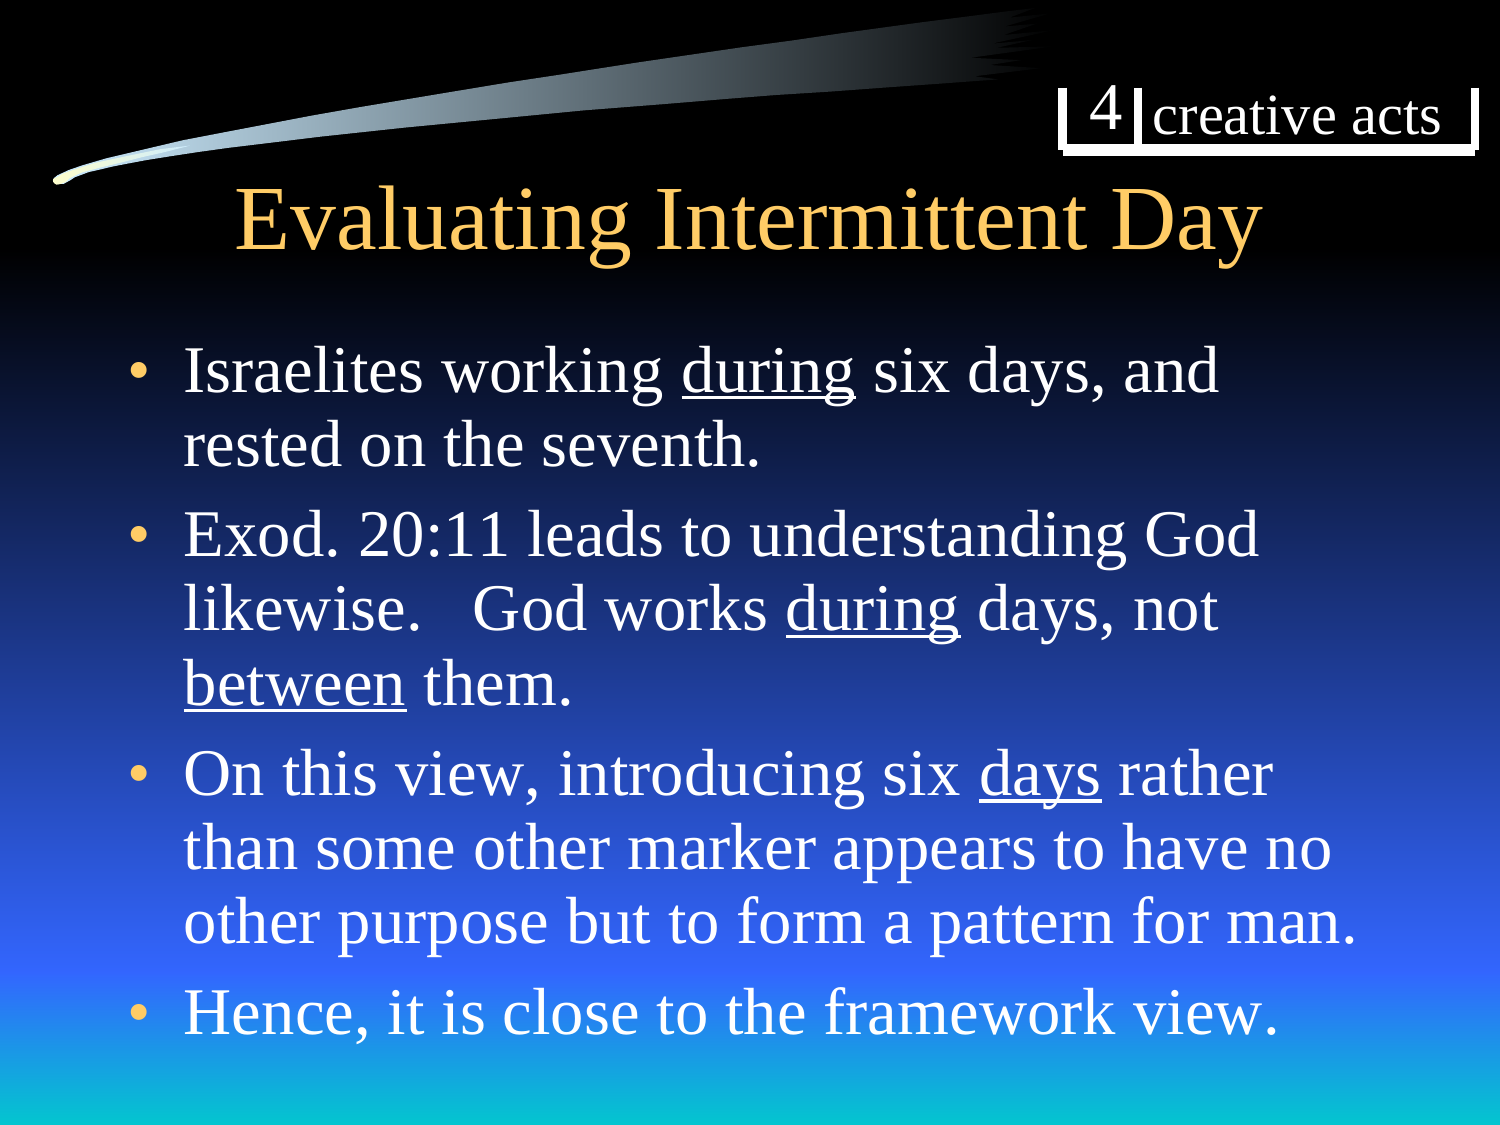

4
creative acts
# Evaluating Intermittent Day
Israelites working during six days, and rested on the seventh.
Exod. 20:11 leads to understanding God likewise. God works during days, not between them.
On this view, introducing six days rather than some other marker appears to have no other purpose but to form a pattern for man.
Hence, it is close to the framework view.